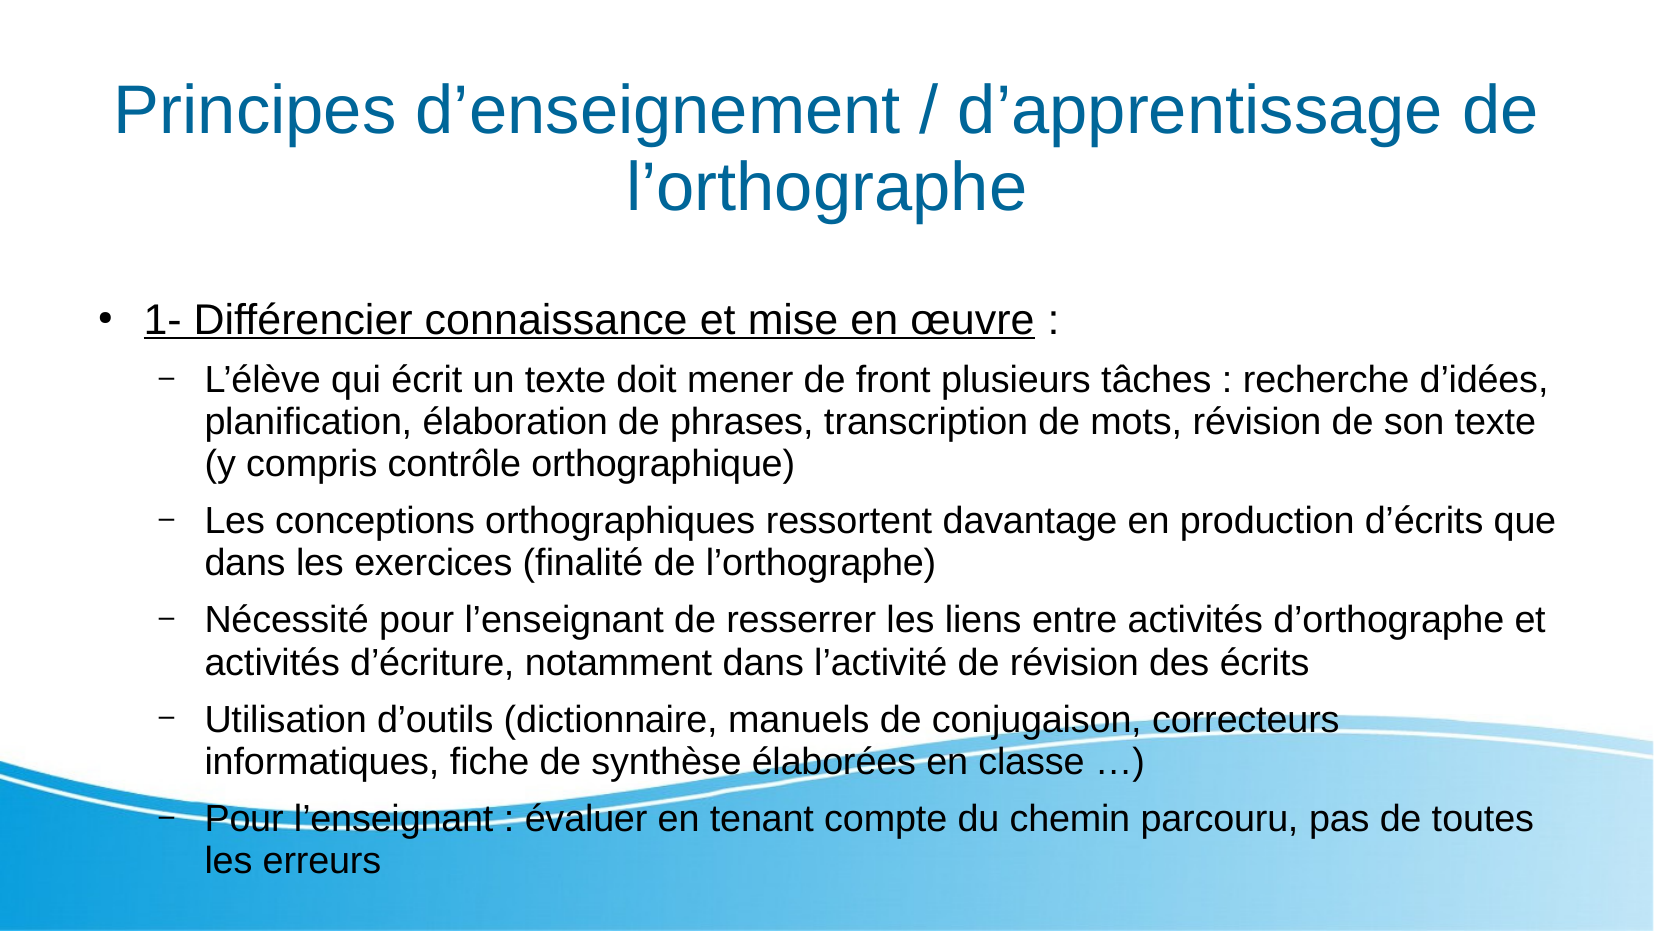

# Principes d’enseignement / d’apprentissage de l’orthographe
1- Différencier connaissance et mise en œuvre :
L’élève qui écrit un texte doit mener de front plusieurs tâches : recherche d’idées, planification, élaboration de phrases, transcription de mots, révision de son texte (y compris contrôle orthographique)
Les conceptions orthographiques ressortent davantage en production d’écrits que dans les exercices (finalité de l’orthographe)
Nécessité pour l’enseignant de resserrer les liens entre activités d’orthographe et activités d’écriture, notamment dans l’activité de révision des écrits
Utilisation d’outils (dictionnaire, manuels de conjugaison, correcteurs informatiques, fiche de synthèse élaborées en classe …)
Pour l’enseignant : évaluer en tenant compte du chemin parcouru, pas de toutes les erreurs